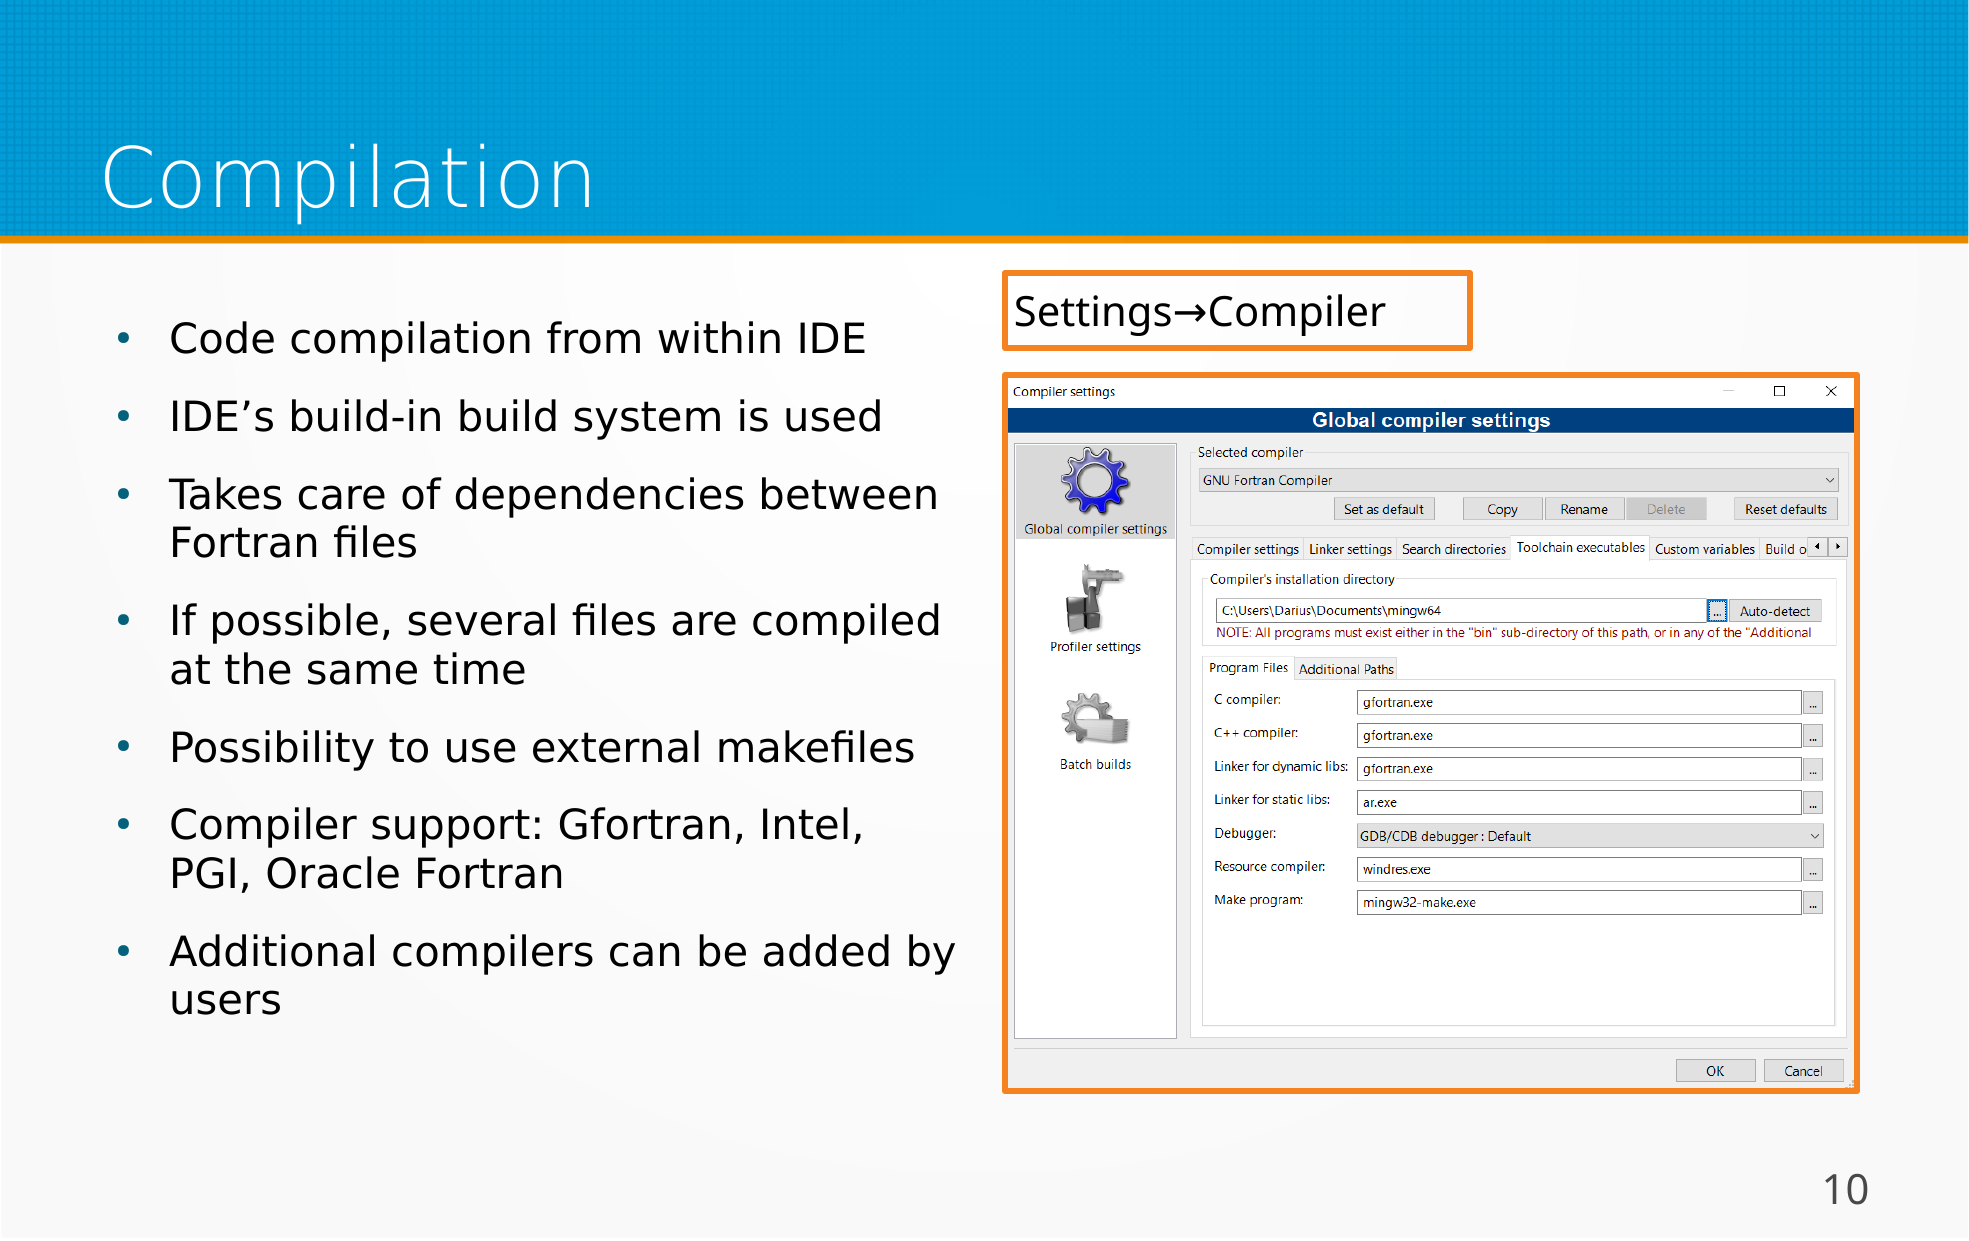

# Compilation
Settings→Compiler
Code compilation from within IDE
IDE’s build-in build system is used
Takes care of dependencies between Fortran files
If possible, several files are compiled at the same time
Possibility to use external makefiles
Compiler support: Gfortran, Intel, PGI, Oracle Fortran
Additional compilers can be added by users
10